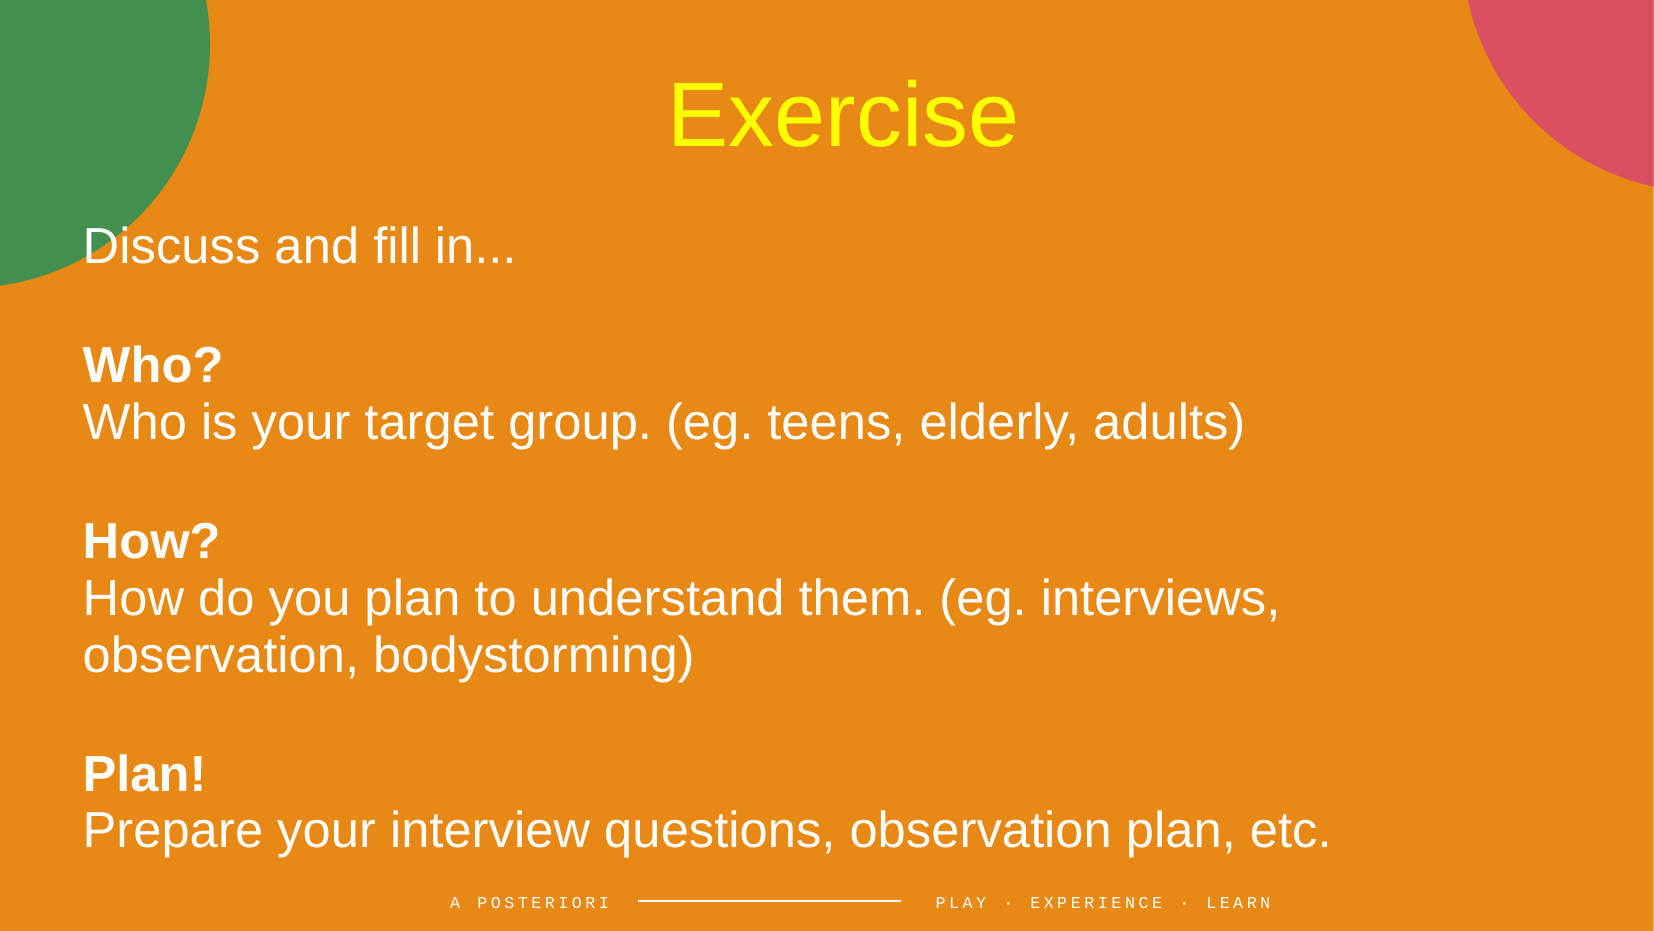

# Exercise
Discuss and fill in...
Who?
Who is your target group. (eg. teens, elderly, adults)
How?
How do you plan to understand them. (eg. interviews, observation, bodystorming)
Plan!
Prepare your interview questions, observation plan, etc.